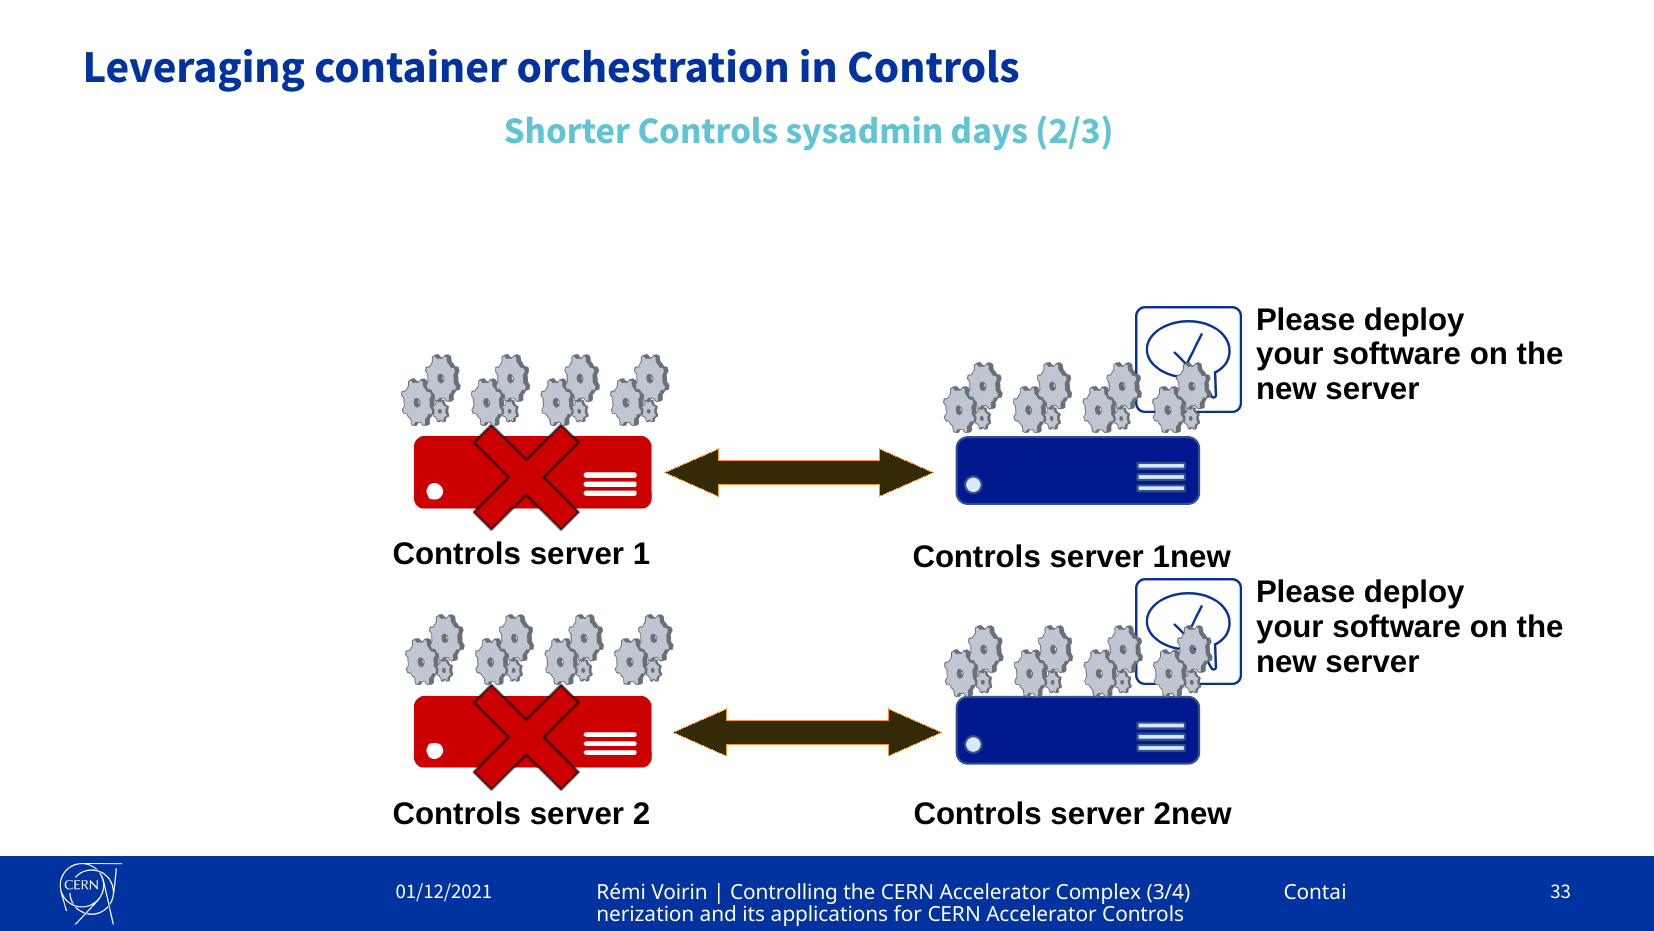

# Leveraging container orchestration in Controls
Shorter Controls sysadmin days (2/3)
Please deploy
your software on the
new server
Controls server 1
Controls server 1new
Please deploy
your software on the
new server
Controls server 2
Controls server 2new
01/12/2021
Rémi Voirin | Controlling the CERN Accelerator Complex (3/4) Containerization and its applications for CERN Accelerator Controls
33